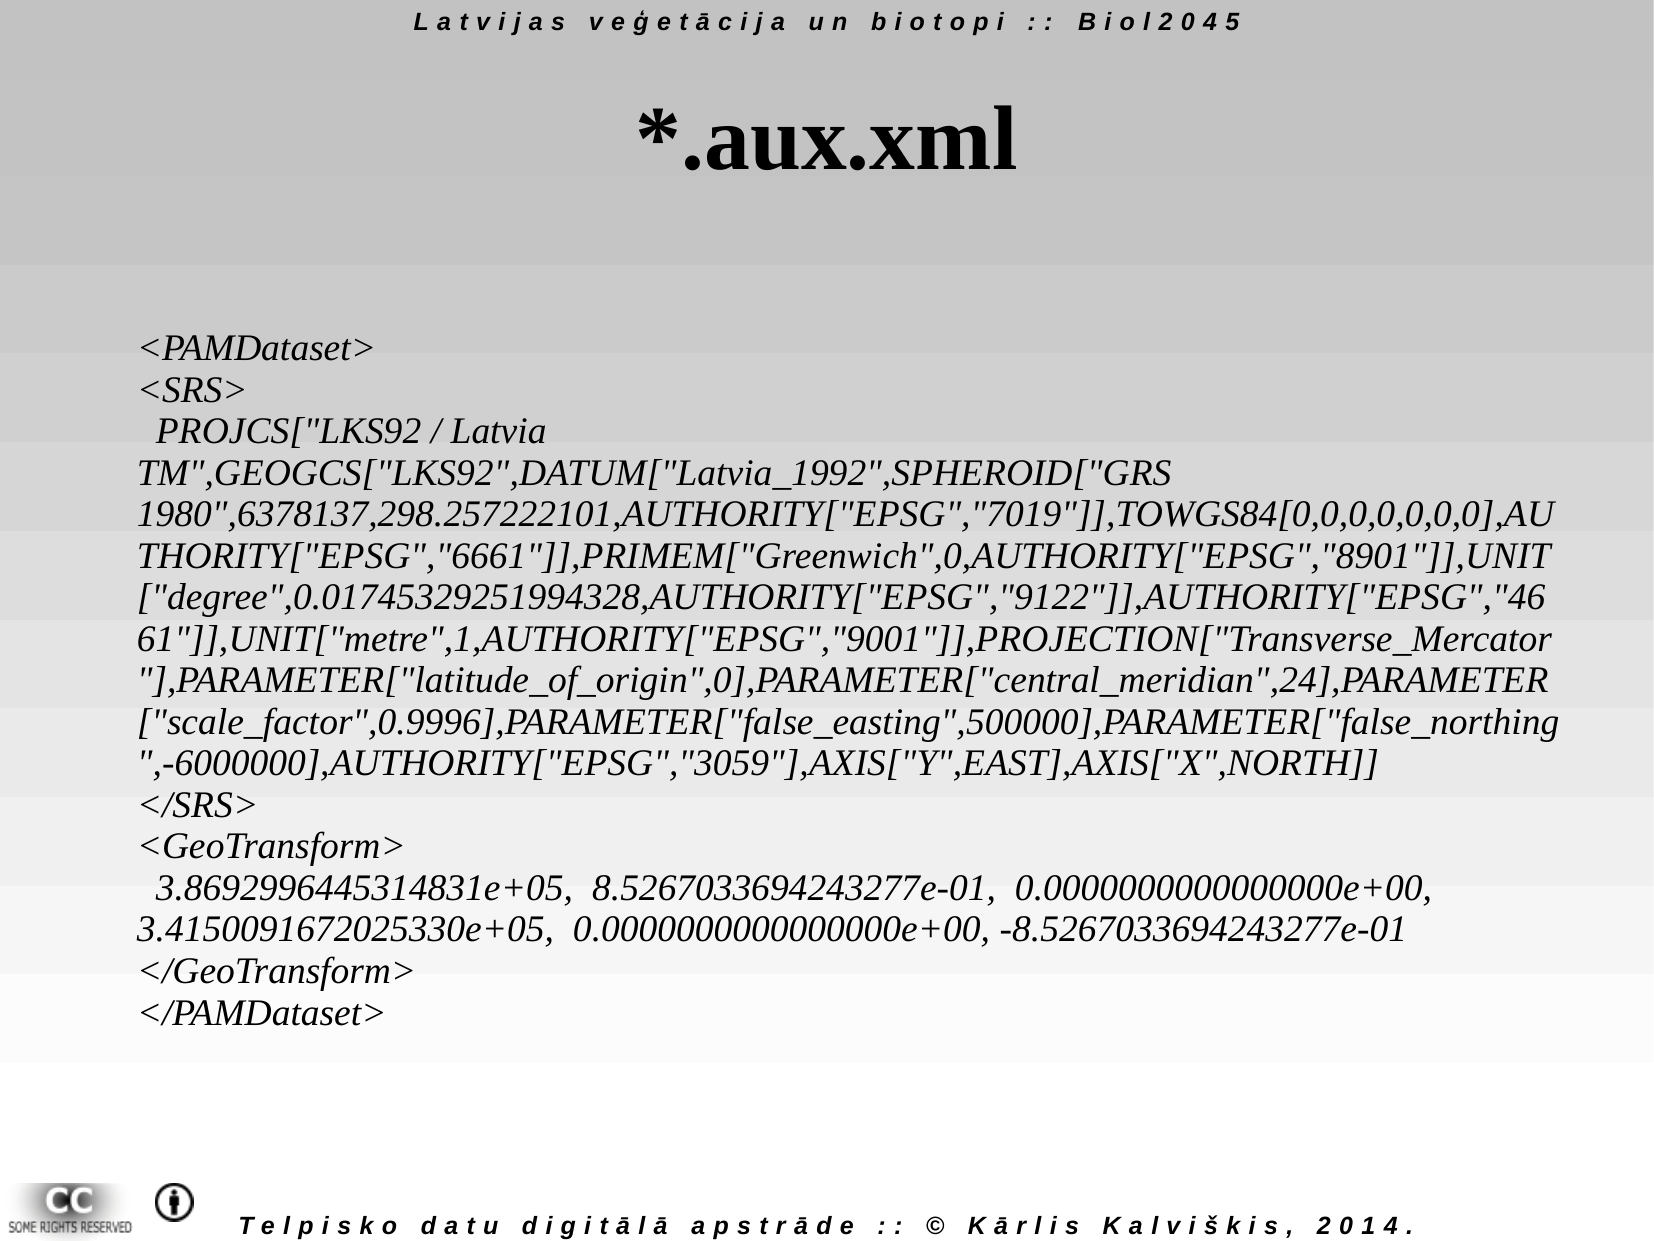

# *.aux.xml
<PAMDataset>
<SRS>
 PROJCS["LKS92 / Latvia TM",GEOGCS["LKS92",DATUM["Latvia_1992",SPHEROID["GRS 1980",6378137,298.257222101,AUTHORITY["EPSG","7019"]],TOWGS84[0,0,0,0,0,0,0],AUTHORITY["EPSG","6661"]],PRIMEM["Greenwich",0,AUTHORITY["EPSG","8901"]],UNIT["degree",0.01745329251994328,AUTHORITY["EPSG","9122"]],AUTHORITY["EPSG","4661"]],UNIT["metre",1,AUTHORITY["EPSG","9001"]],PROJECTION["Transverse_Mercator"],PARAMETER["latitude_of_origin",0],PARAMETER["central_meridian",24],PARAMETER["scale_factor",0.9996],PARAMETER["false_easting",500000],PARAMETER["false_northing",-6000000],AUTHORITY["EPSG","3059"],AXIS["Y",EAST],AXIS["X",NORTH]]
</SRS>
<GeoTransform>
 3.8692996445314831e+05, 8.5267033694243277e-01, 0.0000000000000000e+00, 3.4150091672025330e+05, 0.0000000000000000e+00, -8.5267033694243277e-01
</GeoTransform>
</PAMDataset>